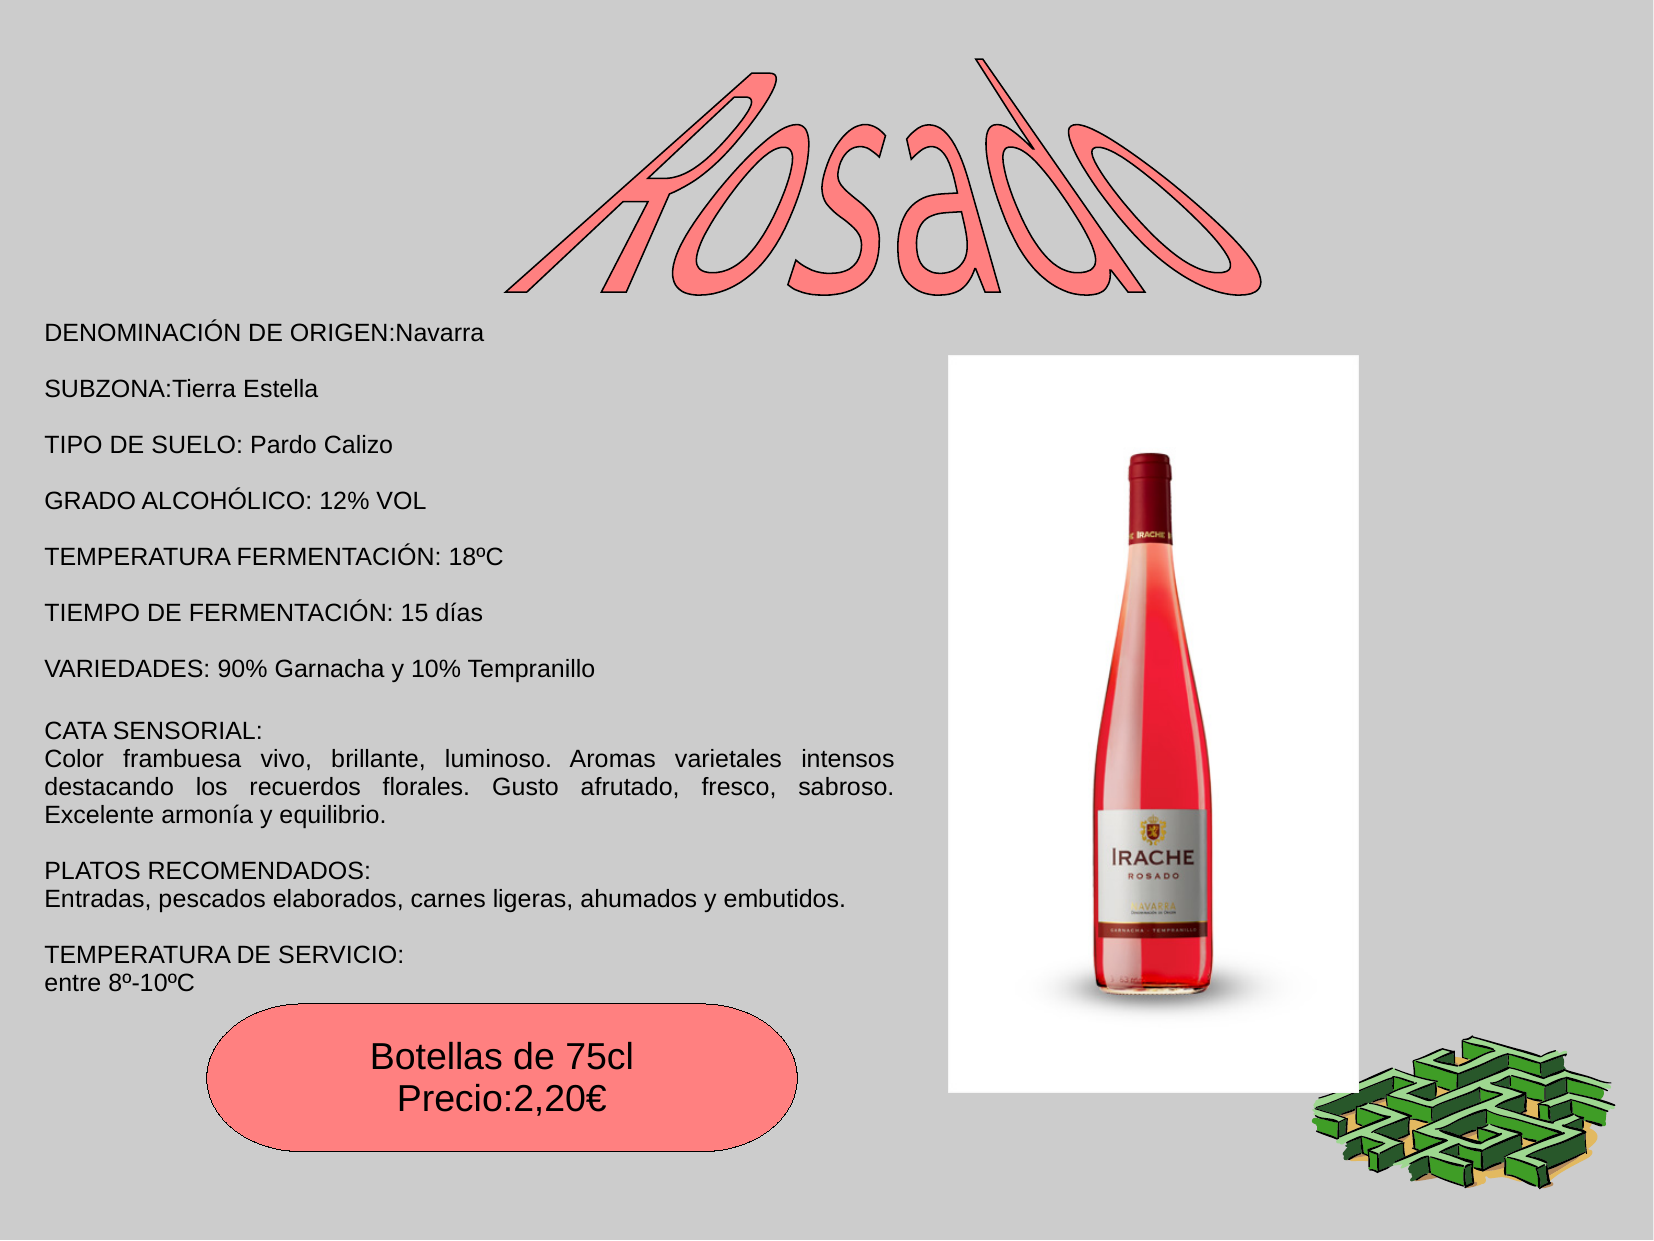

Rosado
DENOMINACIÓN DE ORIGEN:Navarra
SUBZONA:Tierra Estella
TIPO DE SUELO: Pardo Calizo
GRADO ALCOHÓLICO: 12% VOL
TEMPERATURA FERMENTACIÓN: 18ºC
TIEMPO DE FERMENTACIÓN: 15 días
VARIEDADES: 90% Garnacha y 10% Tempranillo
CATA SENSORIAL:
Color frambuesa vivo, brillante, luminoso. Aromas varietales intensos destacando los recuerdos florales. Gusto afrutado, fresco, sabroso. Excelente armonía y equilibrio.
PLATOS RECOMENDADOS:
Entradas, pescados elaborados, carnes ligeras, ahumados y embutidos.
TEMPERATURA DE SERVICIO:
entre 8º-10ºC
Botellas de 75cl
Precio:2,20€